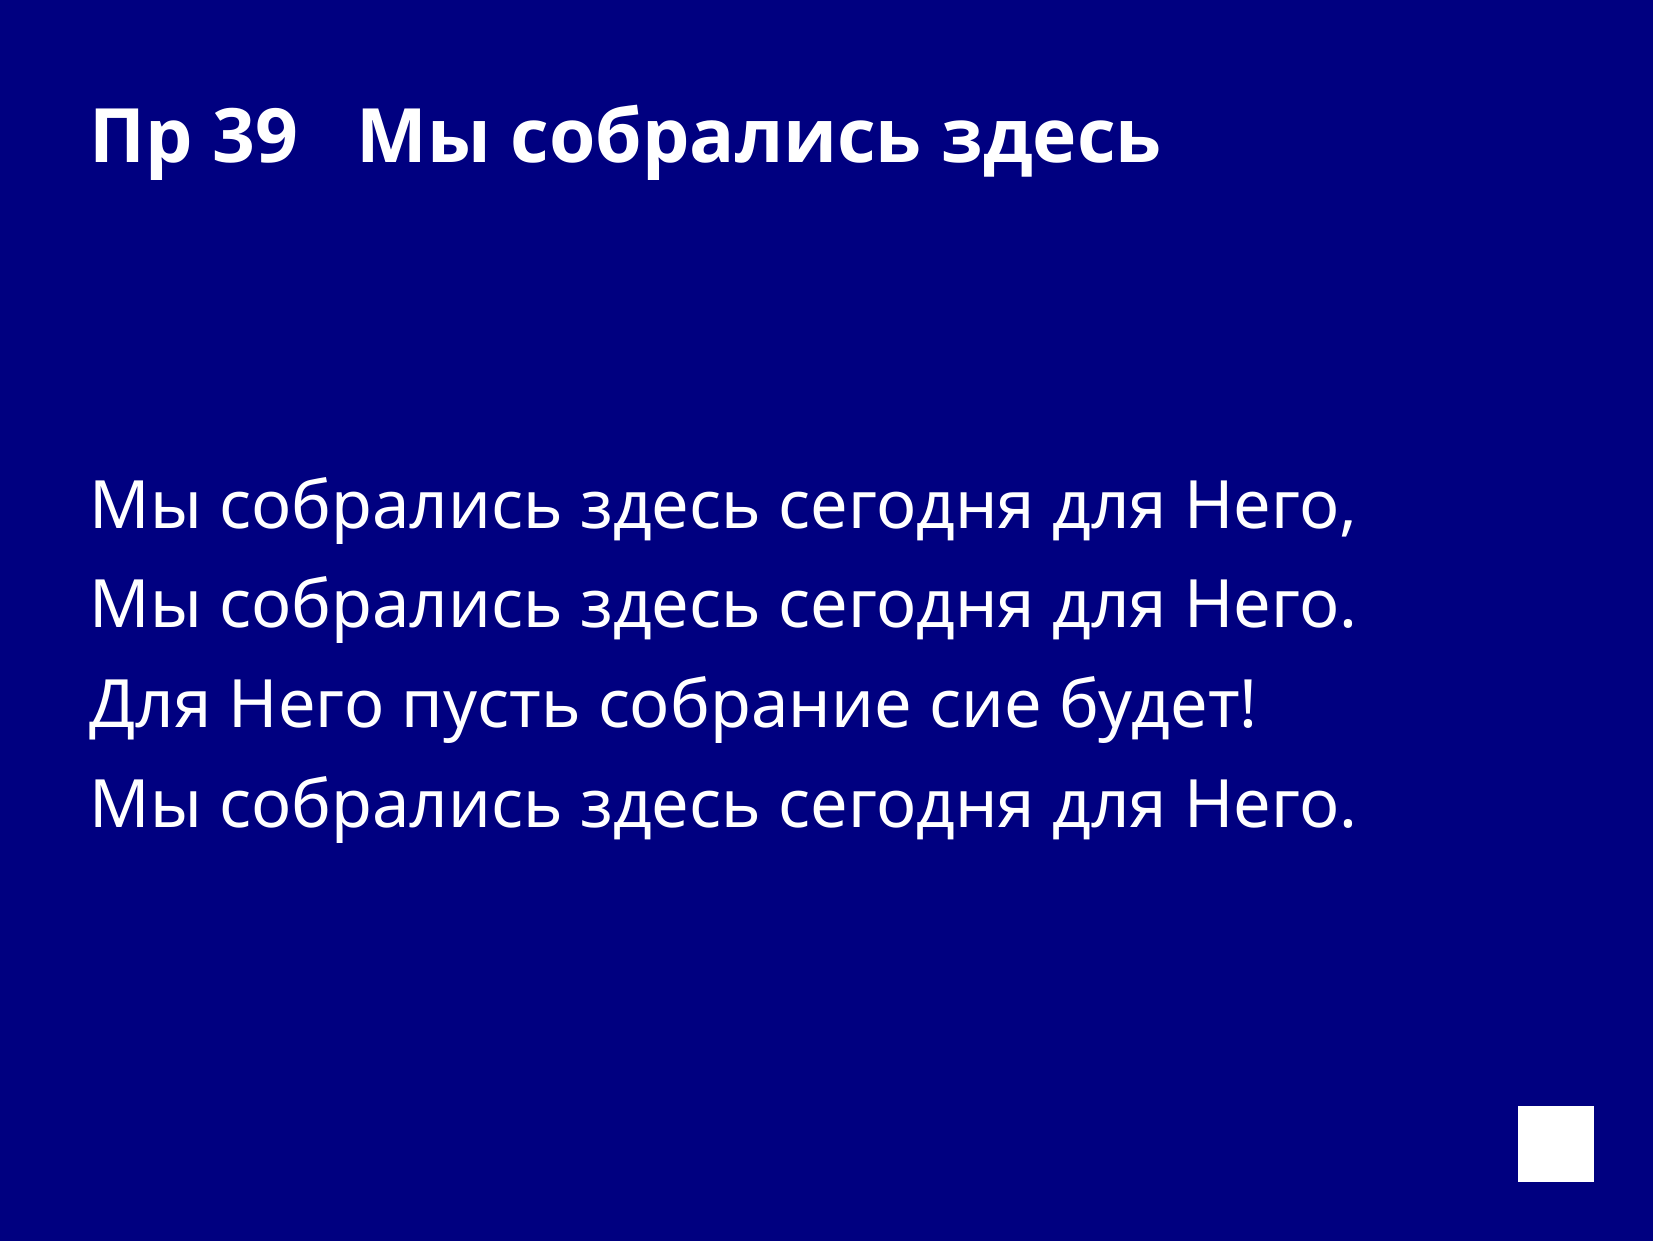

Пр 39 Мы собрались здесь
Мы собрались здесь сегодня для Него,
Мы собрались здесь сегодня для Него.
Для Него пусть собрание сие будет!
Мы собрались здесь сегодня для Него.